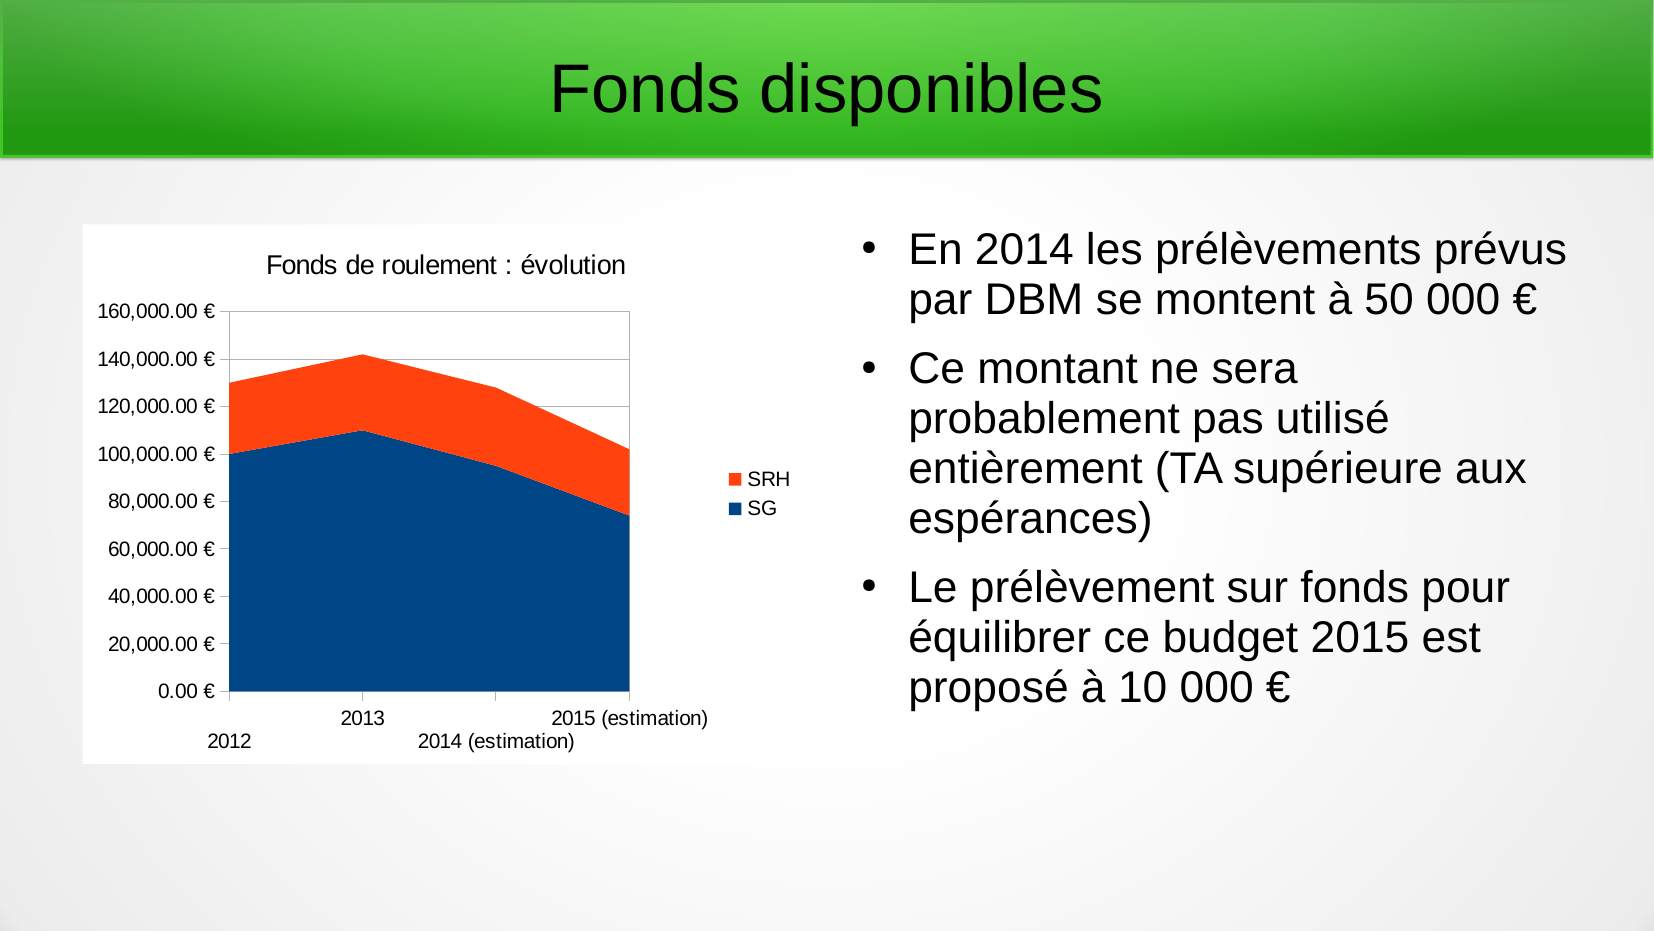

# Fonds disponibles
### Chart: Fonds de roulement : évolution
| Category | SG | SRH |
|---|---|---|
| 2012 | 100000.0 | 30000.0 |
| 2013 | 110000.0 | 32000.0 |
| 2014 (estimation) | 95000.0 | 33000.0 |
| 2015 (estimation) | 74000.0 | 28000.0 |En 2014 les prélèvements prévus par DBM se montent à 50 000 €
Ce montant ne sera probablement pas utilisé entièrement (TA supérieure aux espérances)
Le prélèvement sur fonds pour équilibrer ce budget 2015 est proposé à 10 000 €